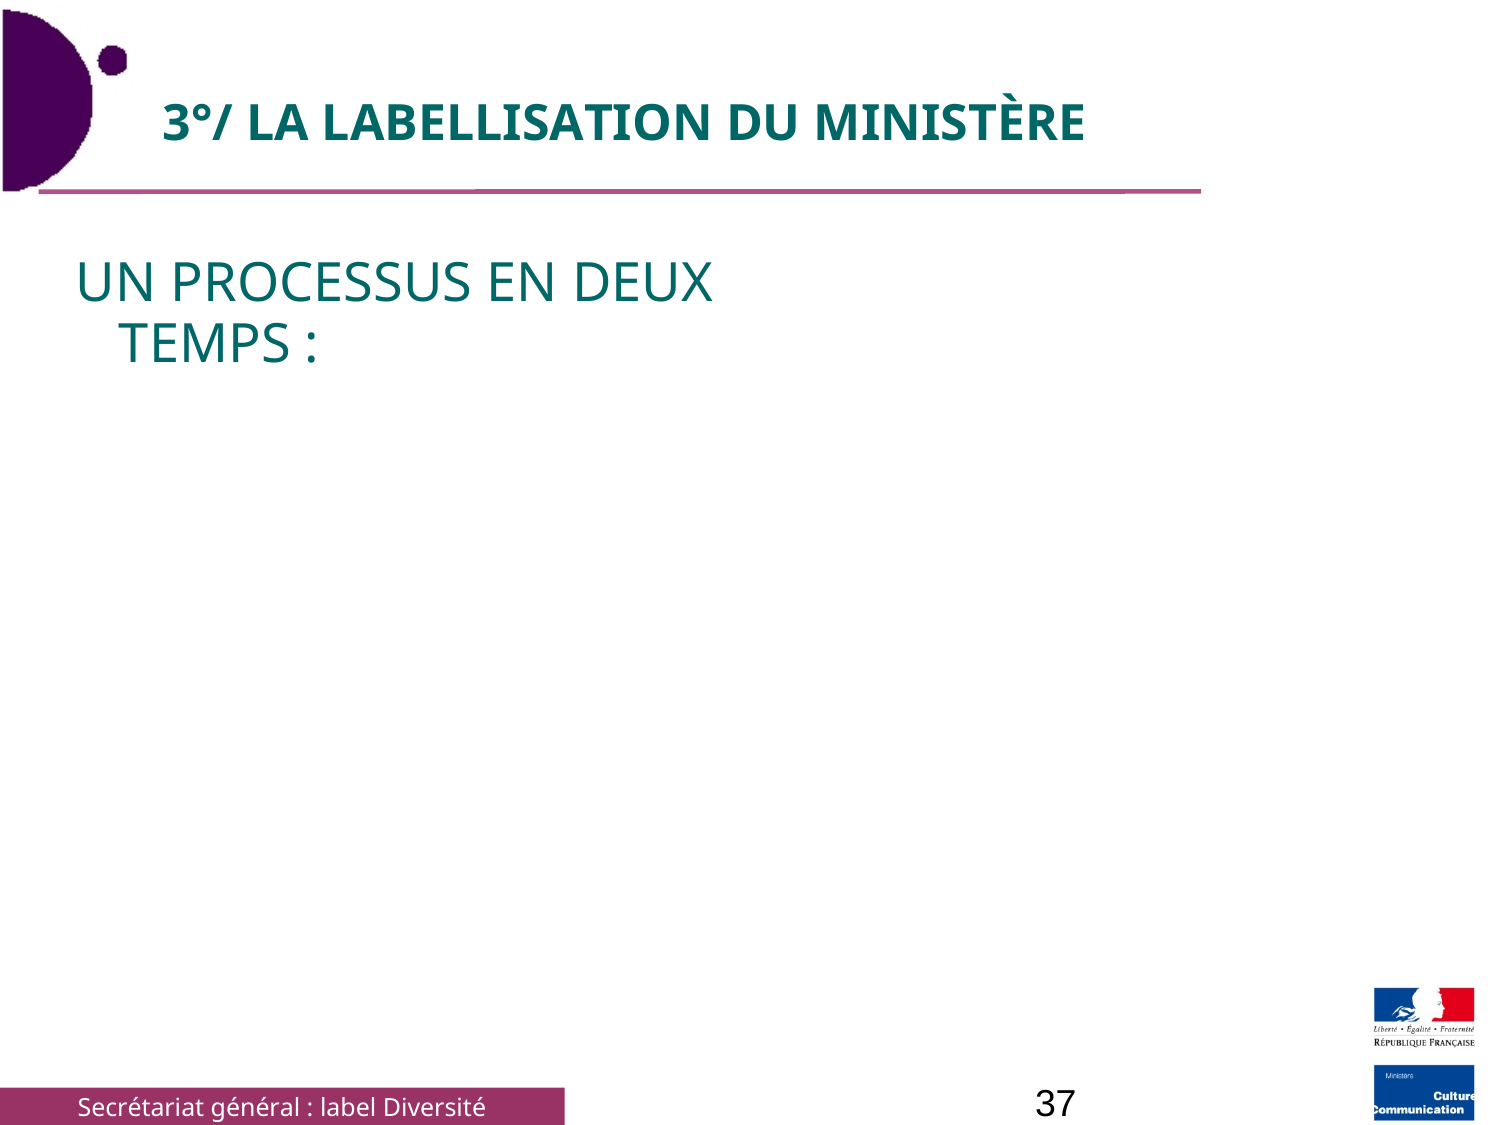

3°/ LA LABELLISATION DU MINISTÈRE
UN PROCESSUS EN DEUX TEMPS :